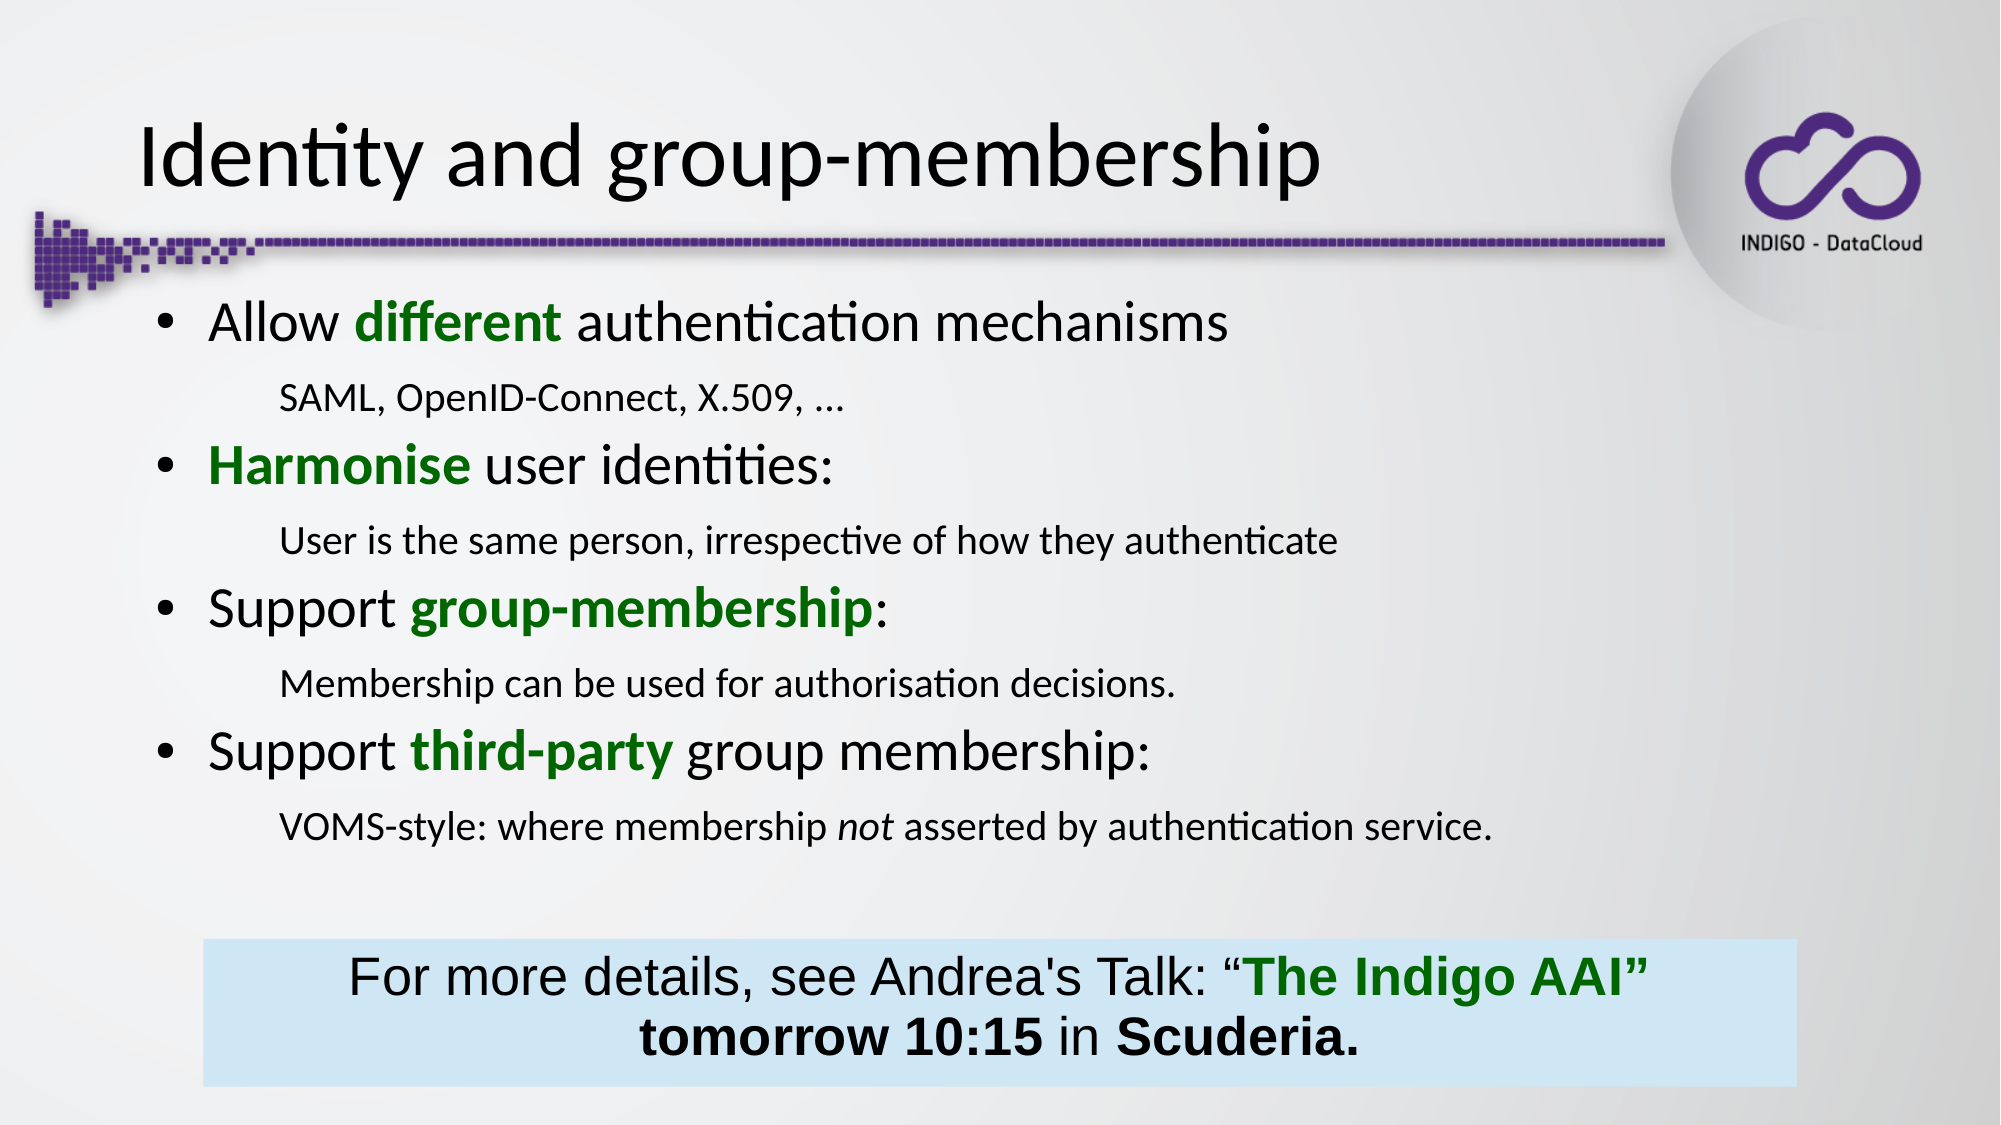

# Identity and group-membership
Allow different authentication mechanisms
SAML, OpenID-Connect, X.509, ...
Harmonise user identities:
User is the same person, irrespective of how they authenticate
Support group-membership:
Membership can be used for authorisation decisions.
Support third-party group membership:
VOMS-style: where membership not asserted by authentication service.
For more details, see Andrea's Talk: “The Indigo AAI” tomorrow 10:15 in Scuderia.